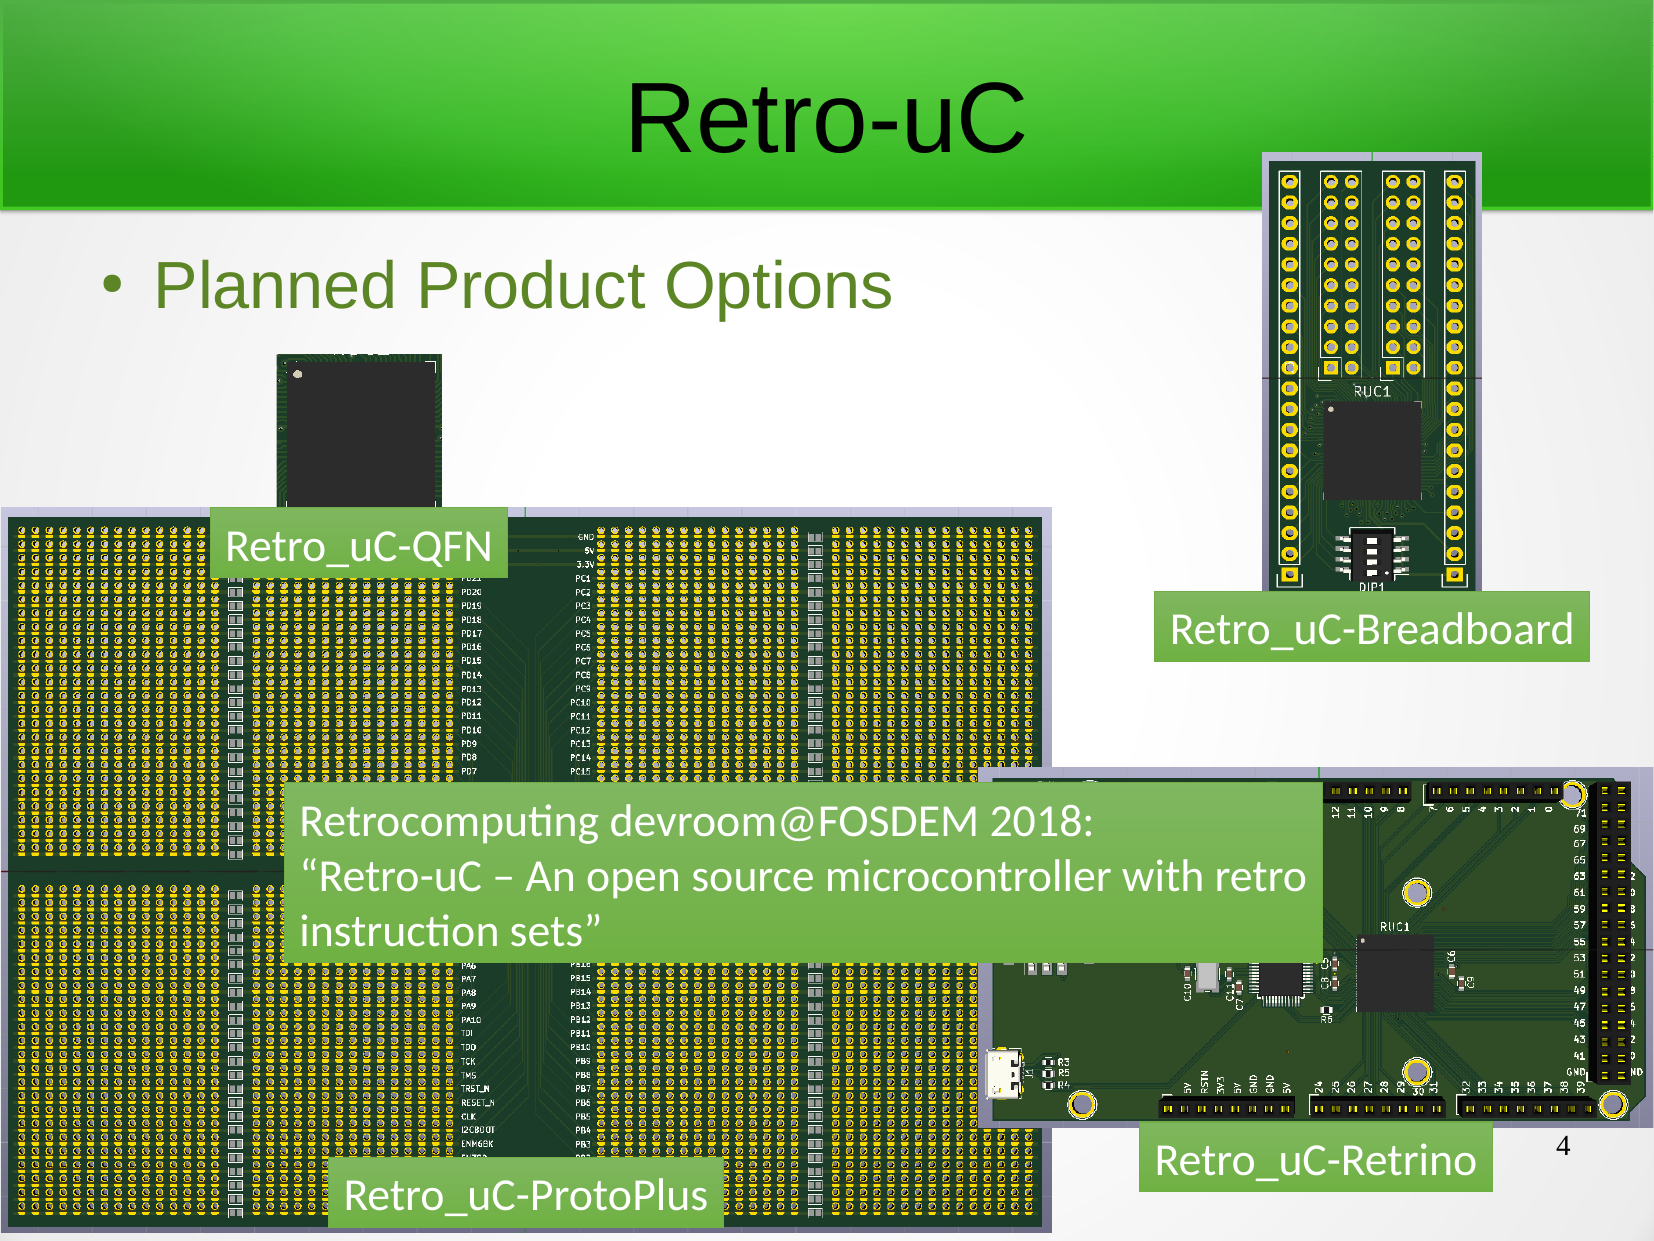

# Retro-uC
Retro_uC-Breadboard
Planned Product Options
Retro_uC-ProtoPlus
Retro_uC-QFN
Retro_uC-Retrino
Retrocomputing devroom@FOSDEM 2018:
“Retro-uC – An open source microcontroller with retro
instruction sets”
FOSDEM 2019
Perfect HDL ? - Staf Verhaegen
4